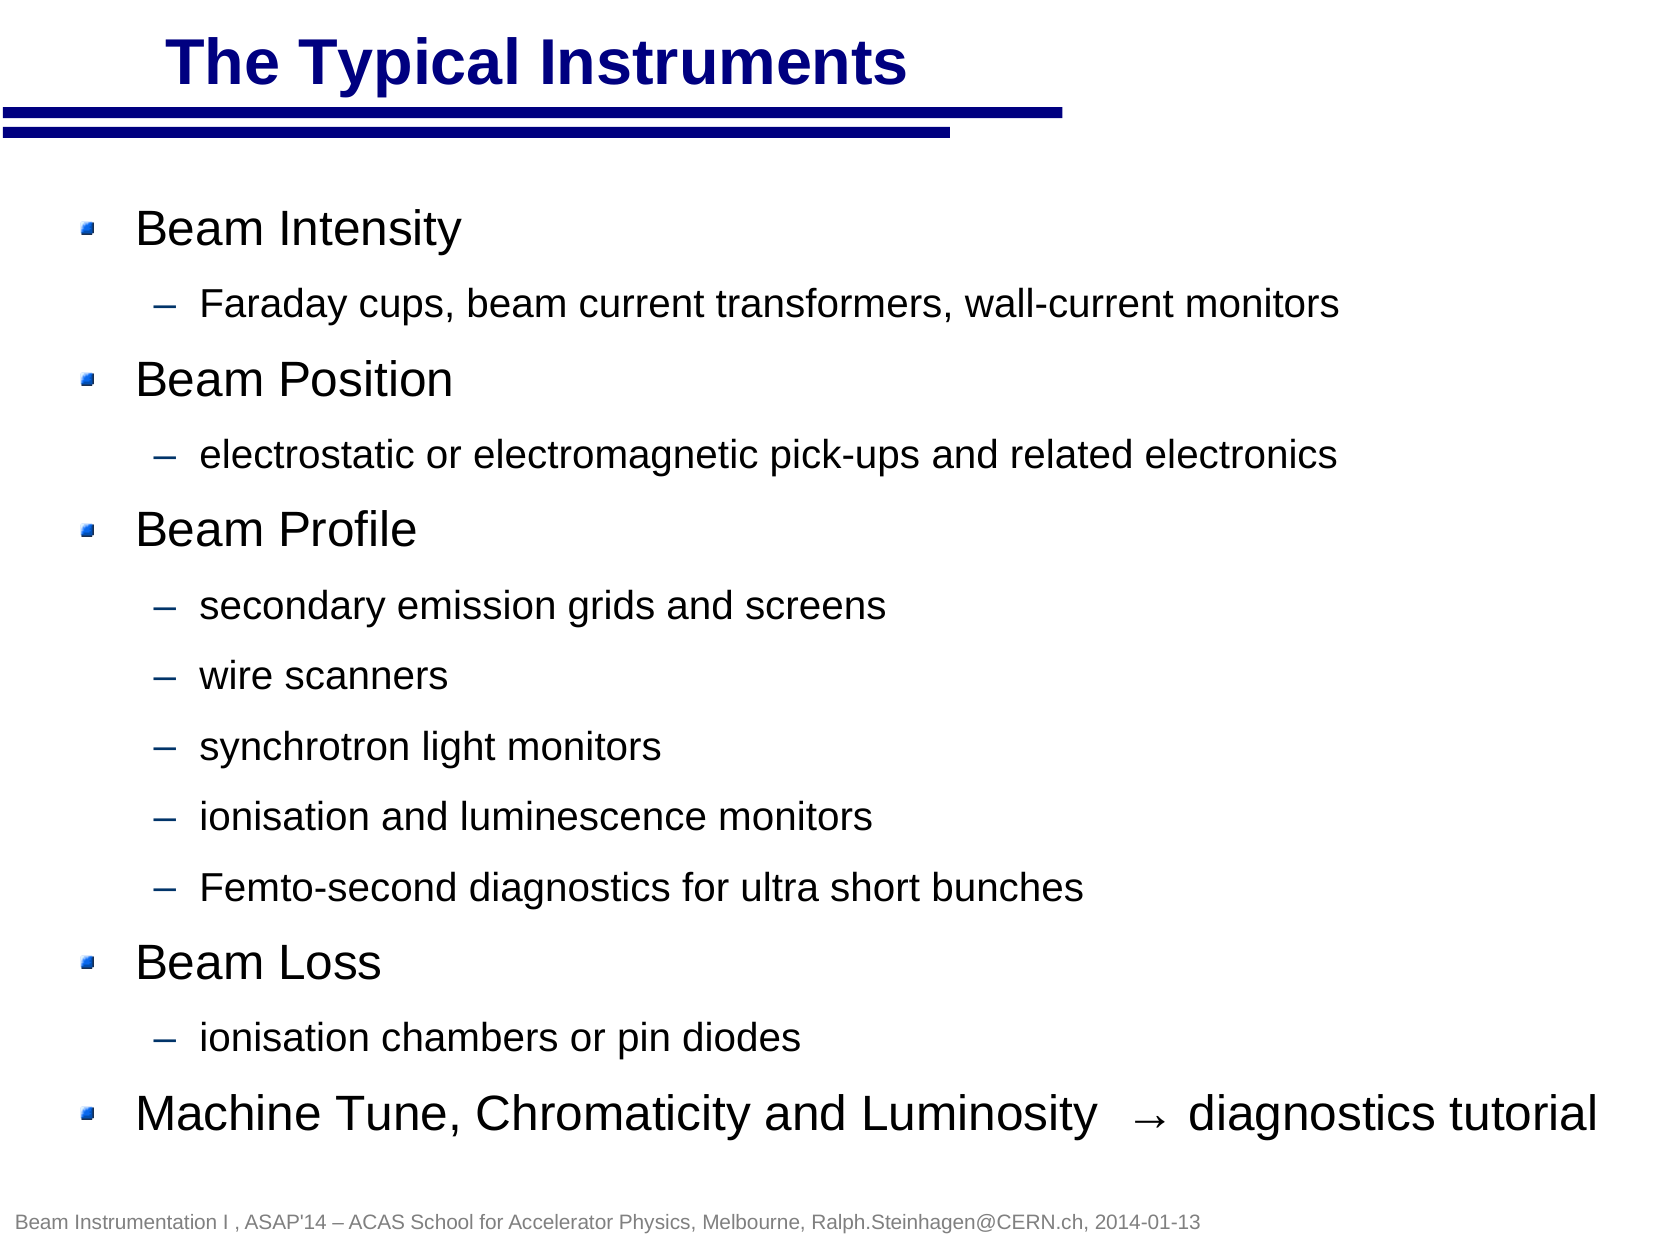

The Typical Instruments
# Beam Intensity
Faraday cups, beam current transformers, wall-current monitors
Beam Position
electrostatic or electromagnetic pick-ups and related electronics
Beam Profile
secondary emission grids and screens
wire scanners
synchrotron light monitors
ionisation and luminescence monitors
Femto-second diagnostics for ultra short bunches
Beam Loss
ionisation chambers or pin diodes
Machine Tune, Chromaticity and Luminosity → diagnostics tutorial